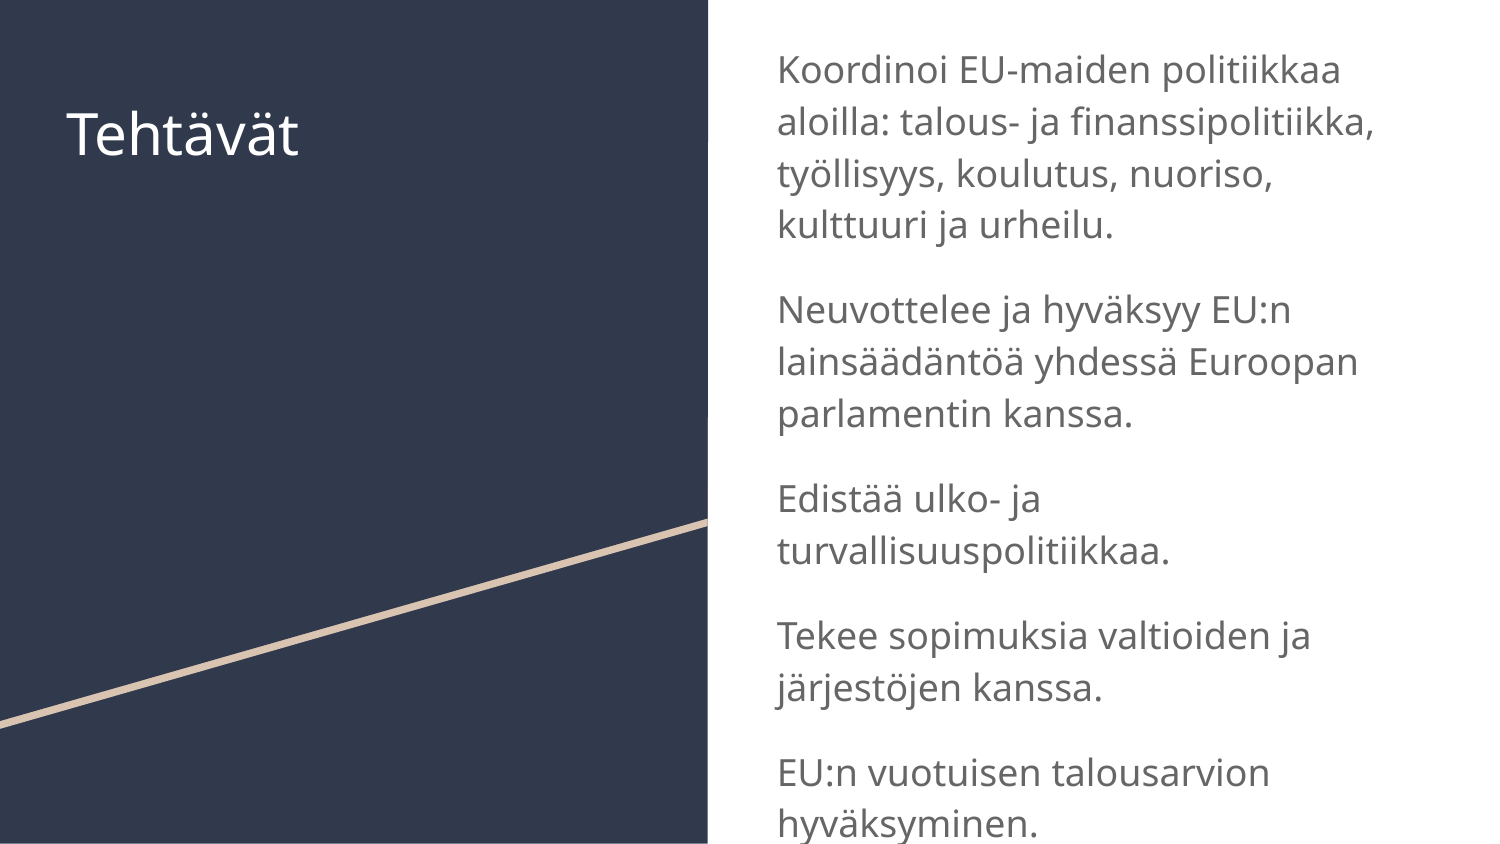

Koordinoi EU-maiden politiikkaa aloilla: talous- ja finanssipolitiikka, työllisyys, koulutus, nuoriso, kulttuuri ja urheilu.
Neuvottelee ja hyväksyy EU:n lainsäädäntöä yhdessä Euroopan parlamentin kanssa.
Edistää ulko- ja turvallisuuspolitiikkaa.
Tekee sopimuksia valtioiden ja järjestöjen kanssa.
EU:n vuotuisen talousarvion hyväksyminen.
# Tehtävät